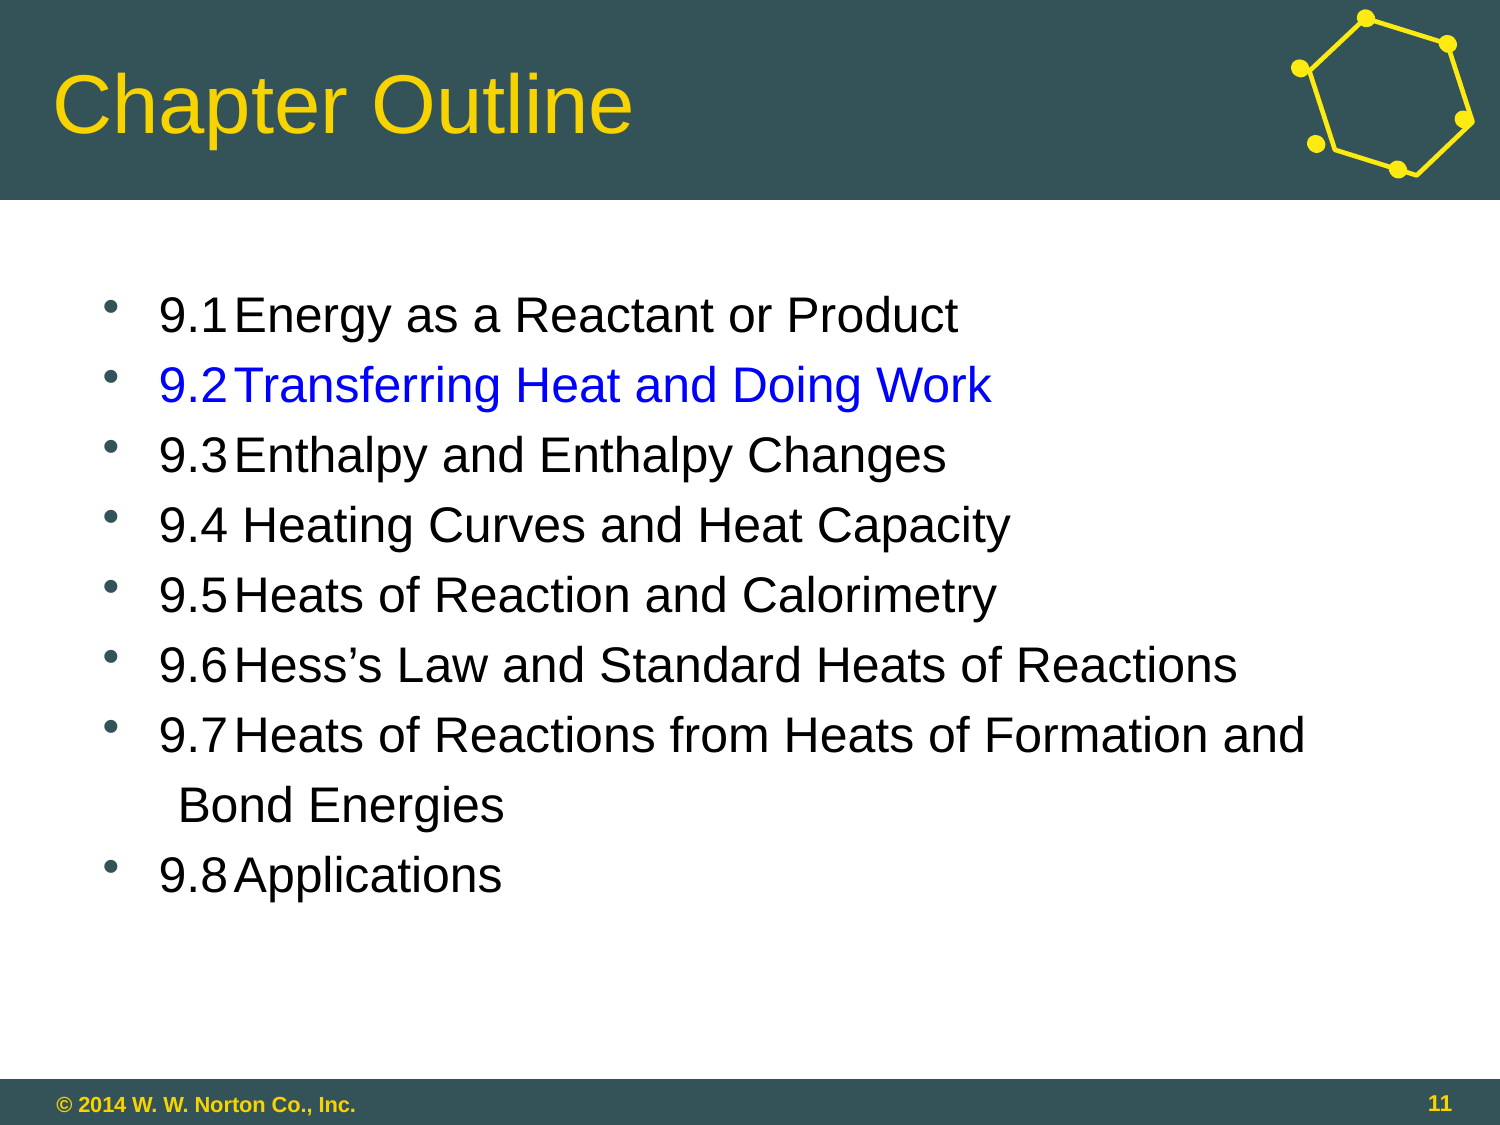

Chapter Outline
# 9.1	Energy as a Reactant or Product
9.2	Transferring Heat and Doing Work
9.3	Enthalpy and Enthalpy Changes
9.4 Heating Curves and Heat Capacity
9.5	Heats of Reaction and Calorimetry
9.6	Hess’s Law and Standard Heats of Reactions
9.7	Heats of Reactions from Heats of Formation and
	Bond Energies
9.8	Applications